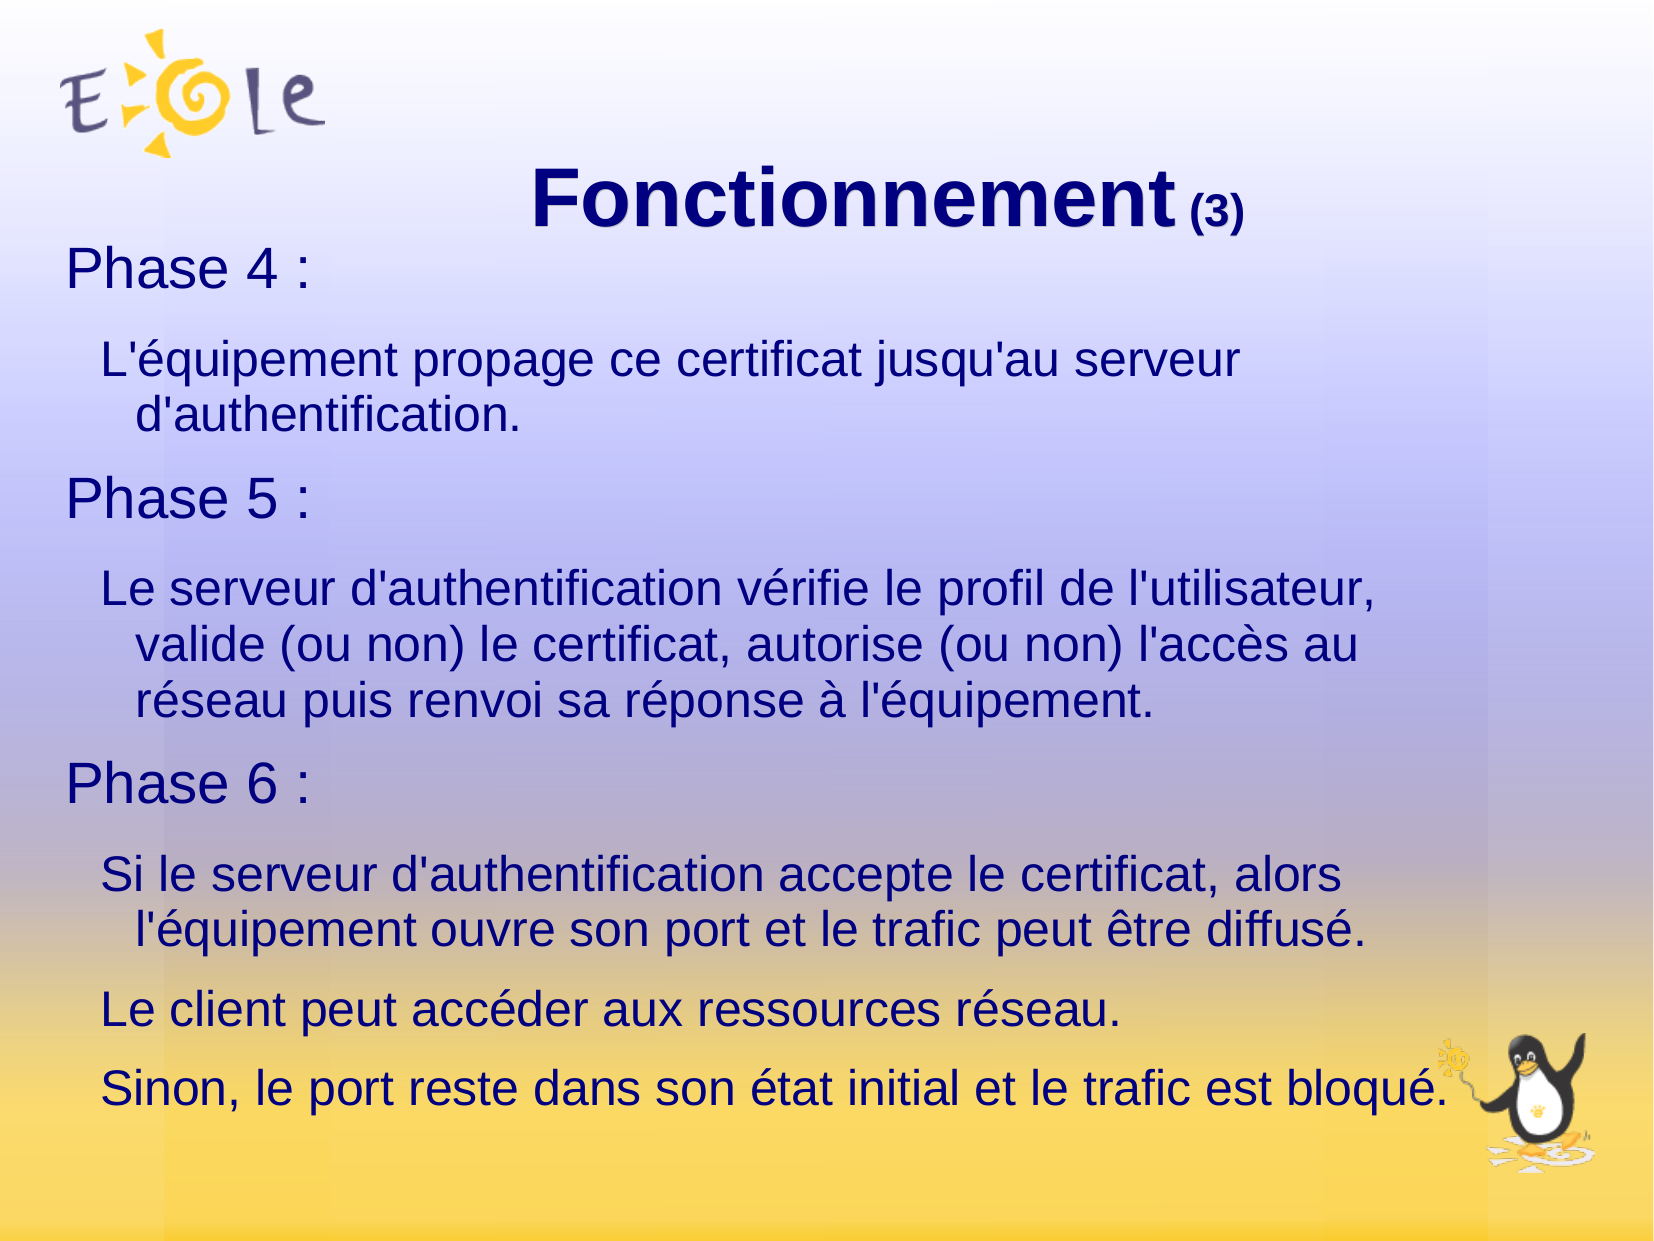

Fonctionnement (3)
# Phase 4 :
L'équipement propage ce certificat jusqu'au serveur d'authentification.
Phase 5 :
Le serveur d'authentification vérifie le profil de l'utilisateur, valide (ou non) le certificat, autorise (ou non) l'accès au réseau puis renvoi sa réponse à l'équipement.
Phase 6 :
Si le serveur d'authentification accepte le certificat, alors l'équipement ouvre son port et le trafic peut être diffusé.
Le client peut accéder aux ressources réseau.
Sinon, le port reste dans son état initial et le trafic est bloqué.